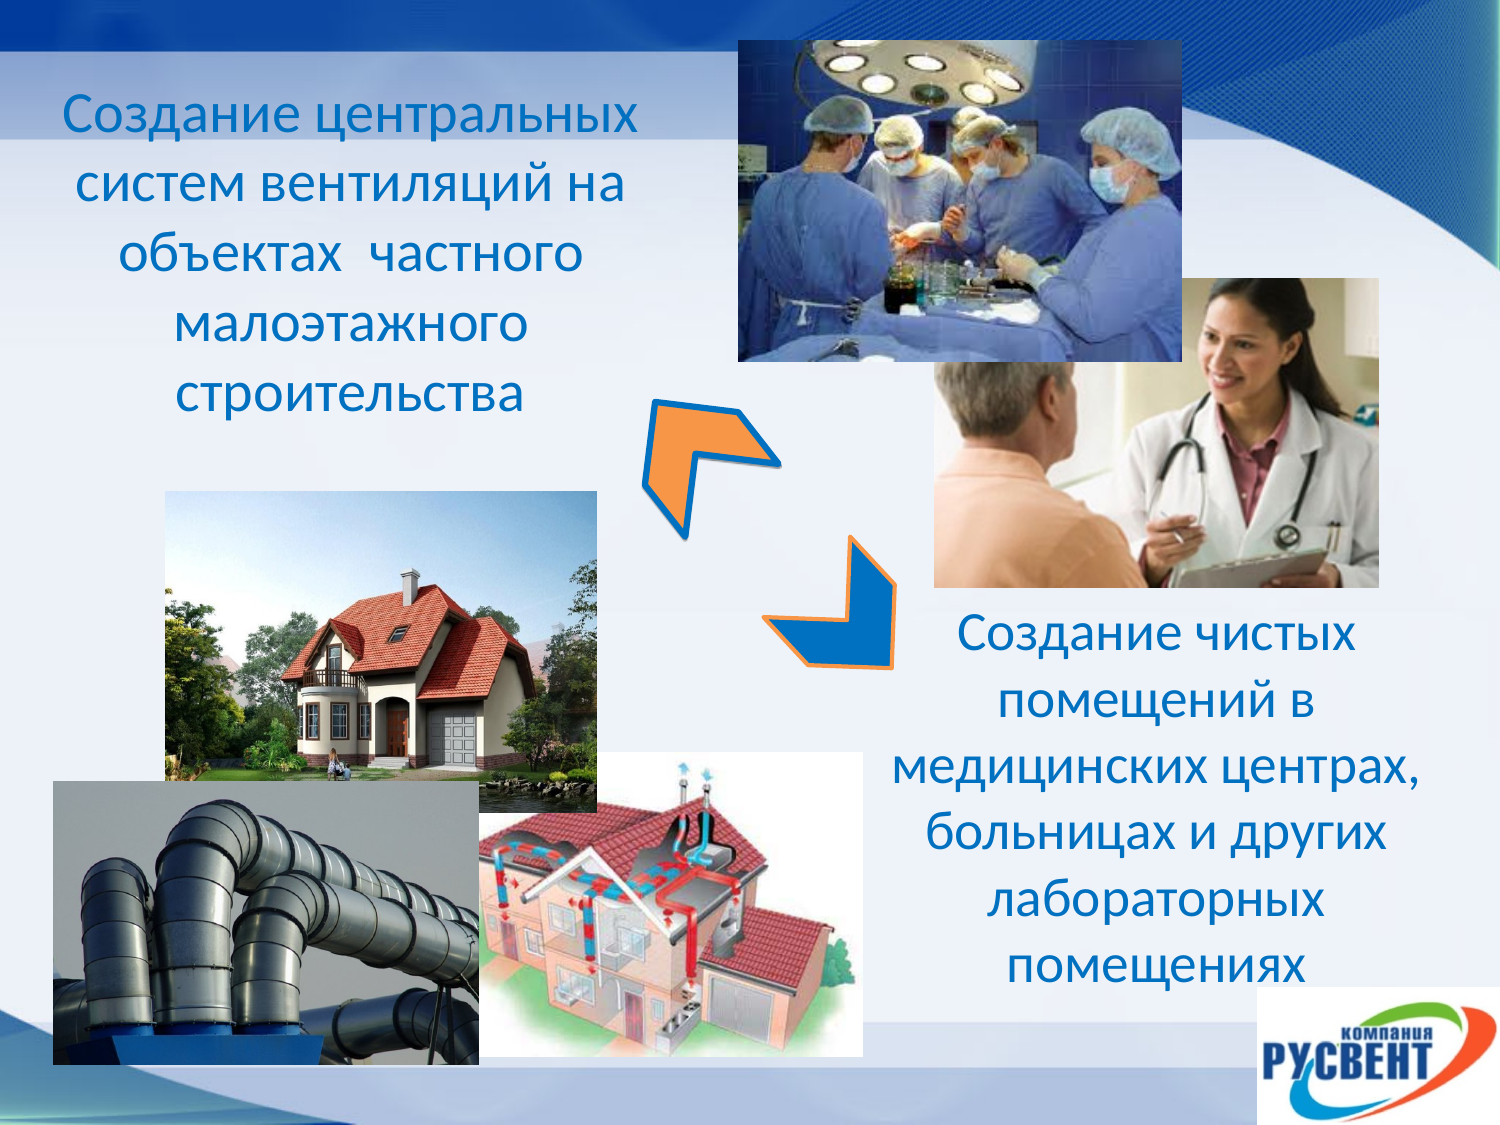

Создание центральных систем вентиляций на объектах частного малоэтажного строительства
# Создание чистых помещений в медицинских центрах, больницах и других лабораторных помещениях